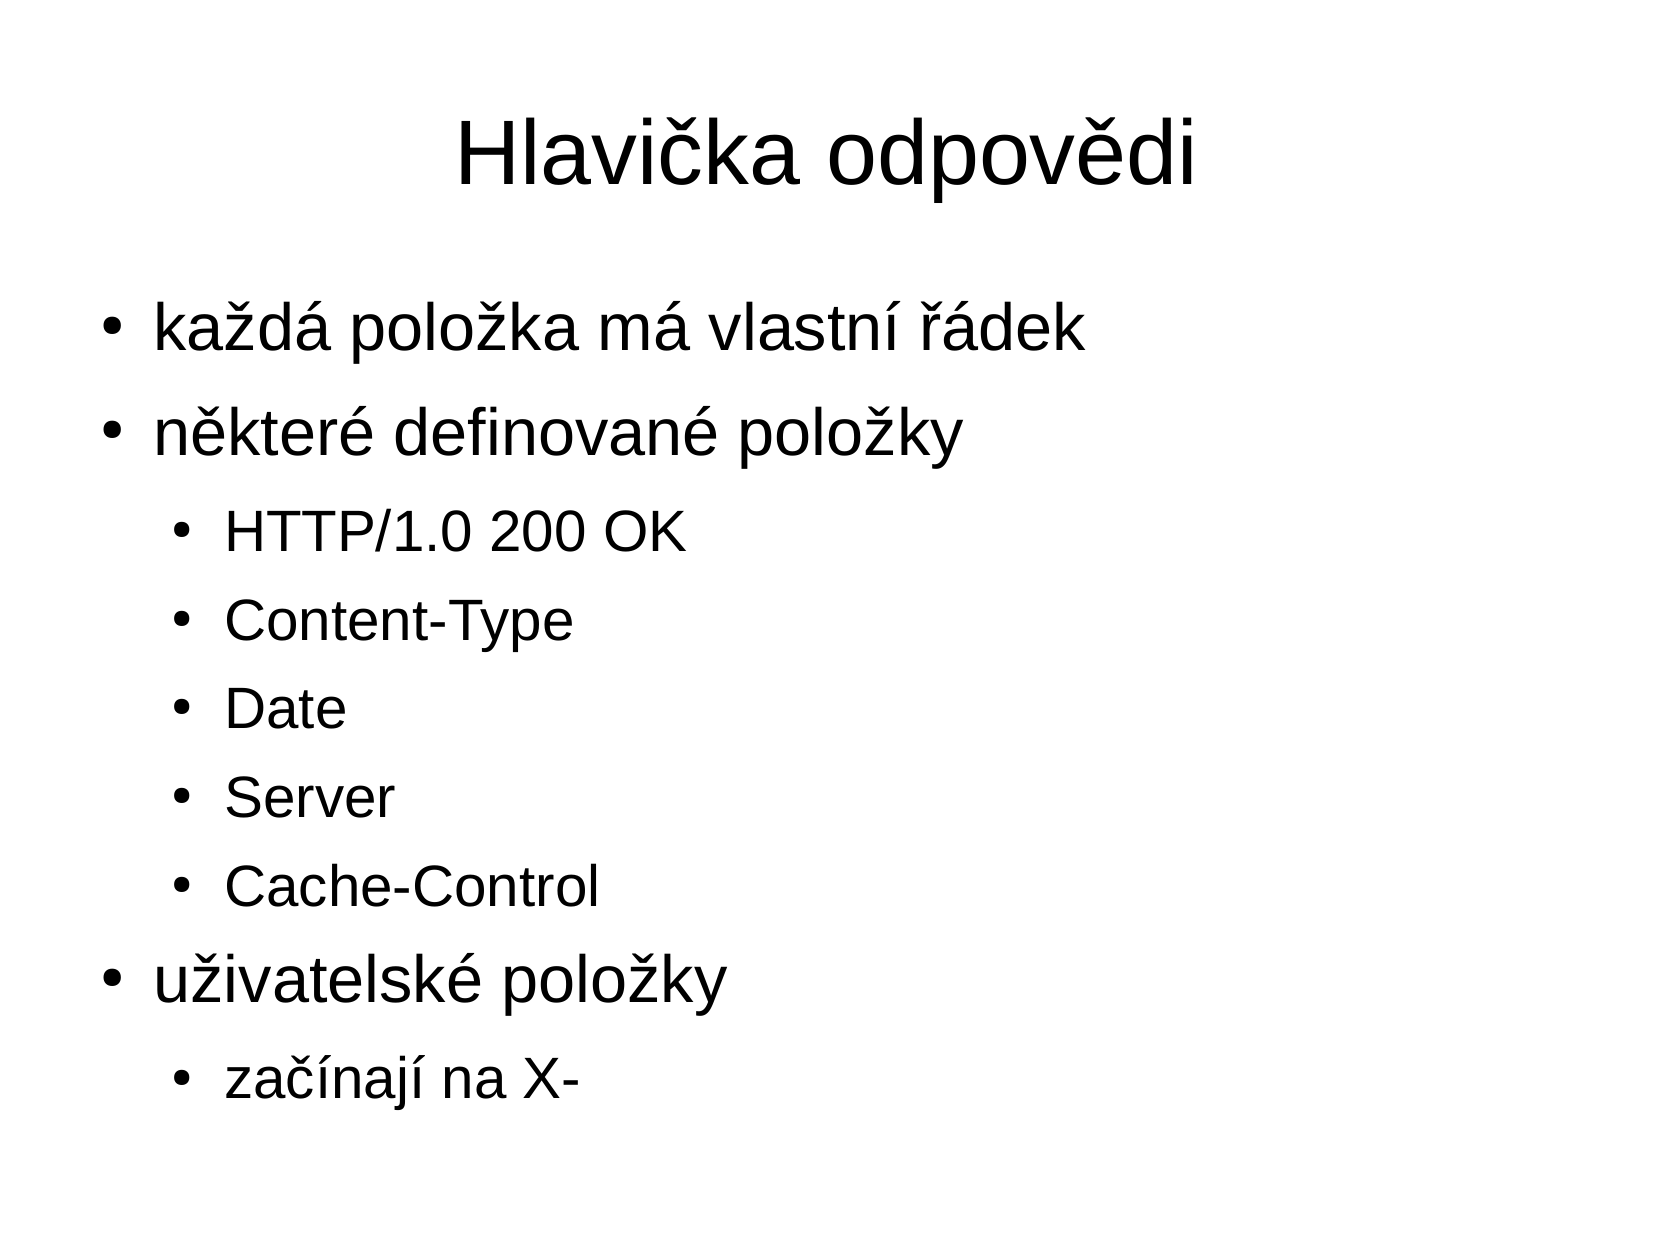

# Hlavička odpovědi
každá položka má vlastní řádek
některé definované položky
HTTP/1.0 200 OK
Content-Type
Date
Server
Cache-Control
uživatelské položky
začínají na X-